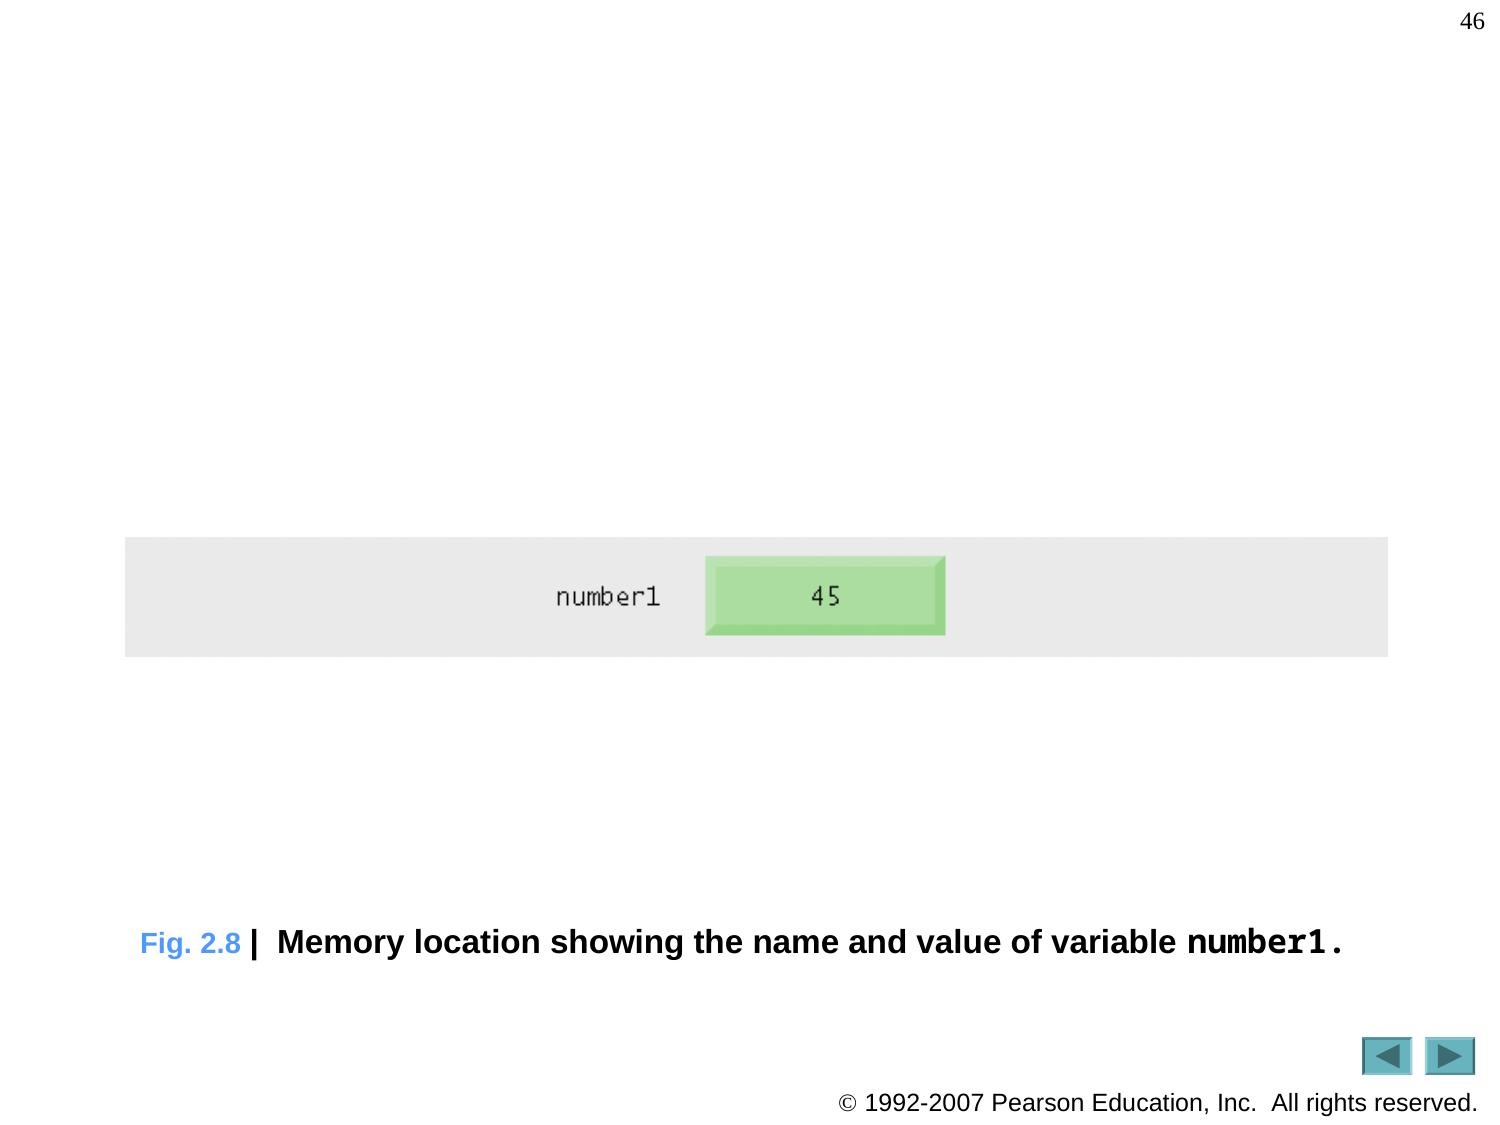

46
# Fig. 2.8 | Memory location showing the name and value of variable number1.